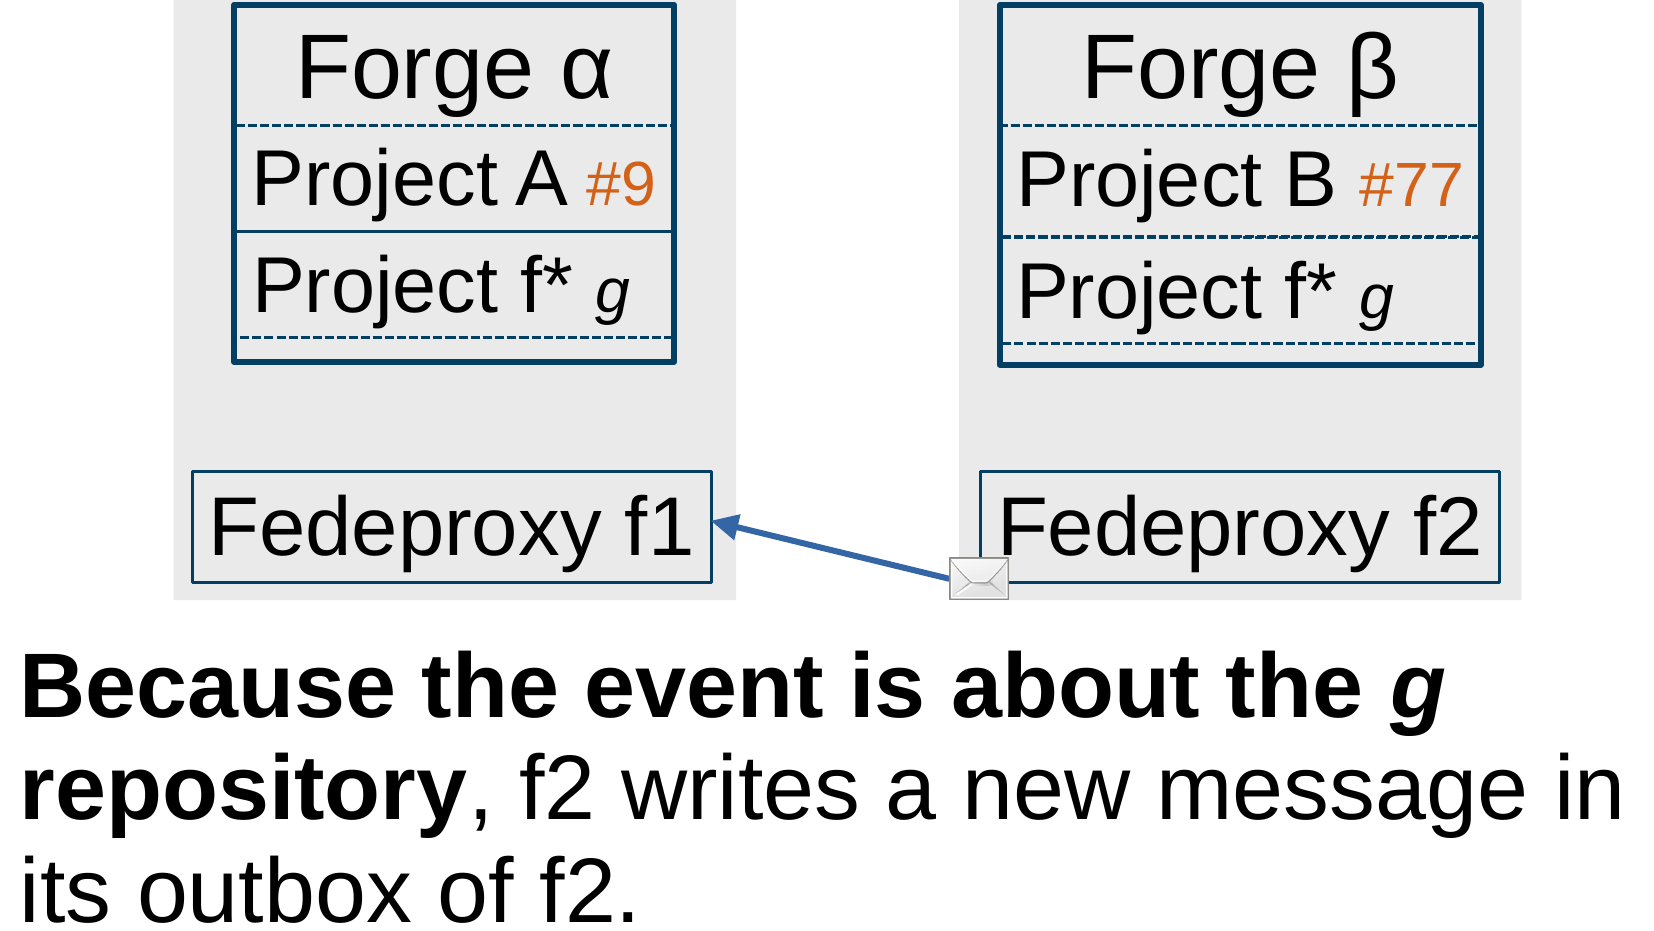

Forge α
Forge β
Project A #9
Project B #77
Project f* g
Project f* g
Fedeproxy f1
Fedeproxy f2
# Because the event is about the g repository, f2 writes a new message in its outbox of f2.